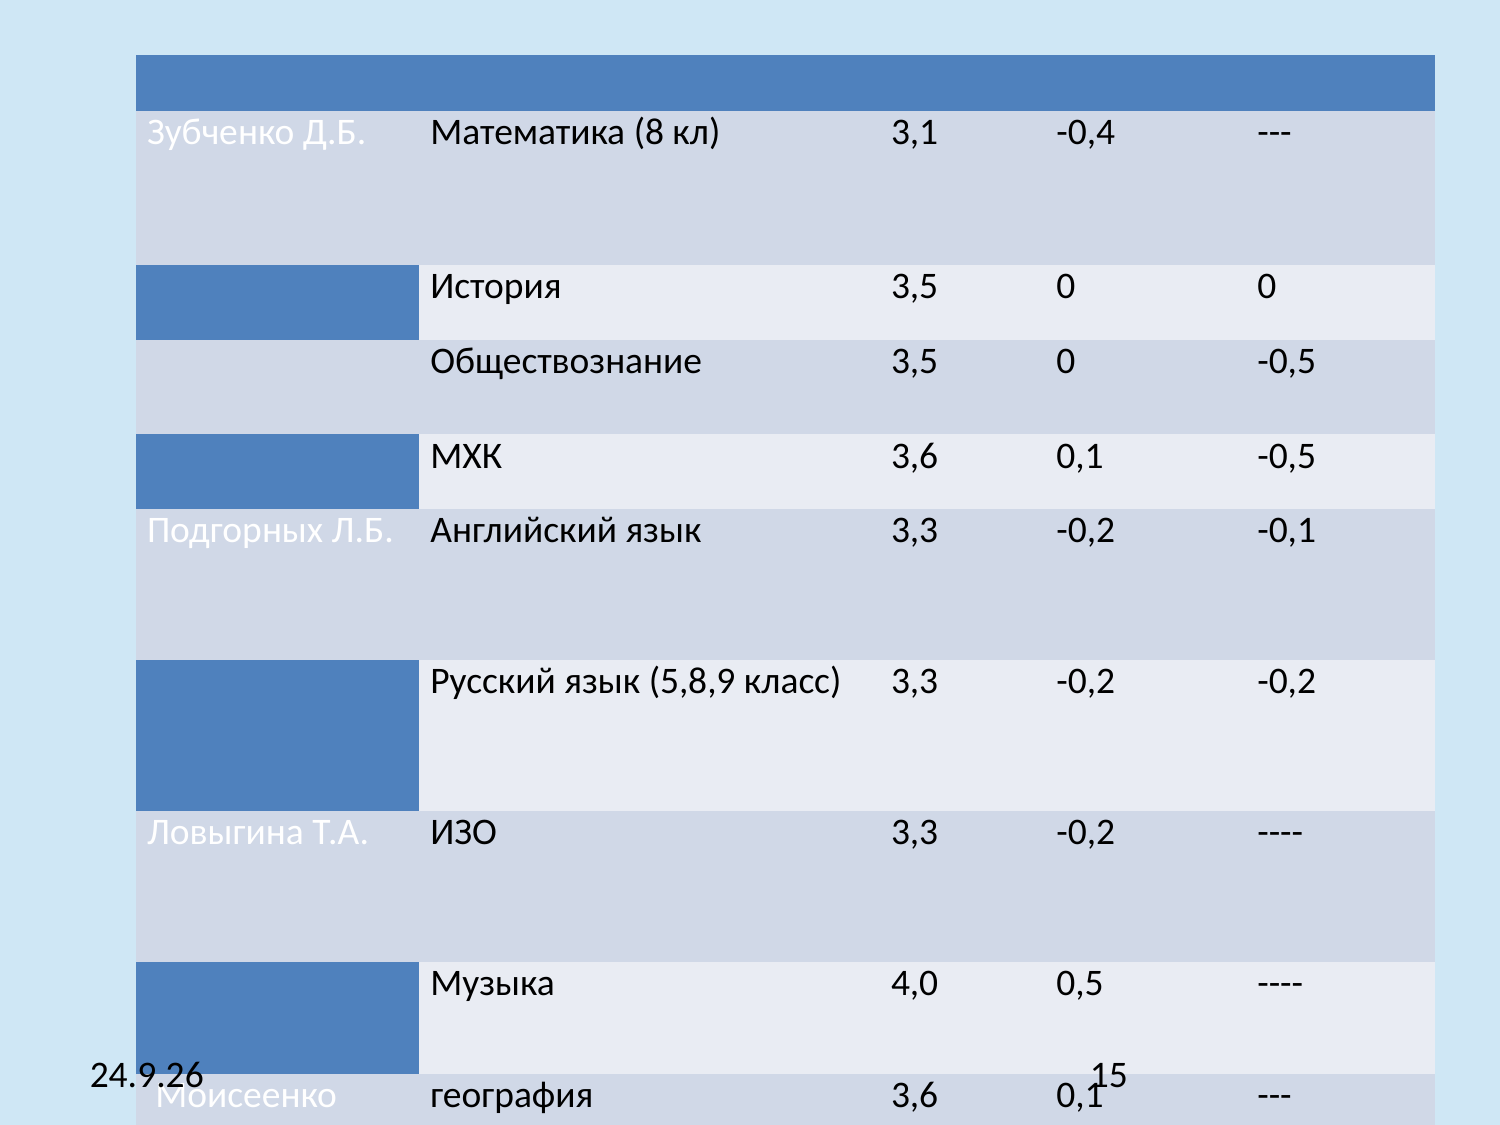

#
| | | | | |
| --- | --- | --- | --- | --- |
| Зубченко Д.Б. | Математика (8 кл) | 3,1 | -0,4 | --- |
| | История | 3,5 | 0 | 0 |
| | Обществознание | 3,5 | 0 | -0,5 |
| | МХК | 3,6 | 0,1 | -0,5 |
| Подгорных Л.Б. | Английский язык | 3,3 | -0,2 | -0,1 |
| | Русский язык (5,8,9 класс) | 3,3 | -0,2 | -0,2 |
| Ловыгина Т.А. | ИЗО | 3,3 | -0,2 | ---- |
| | Музыка | 4,0 | 0,5 | ---- |
| Моисеенко А.П. | география | 3,6 | 0,1 | --- |